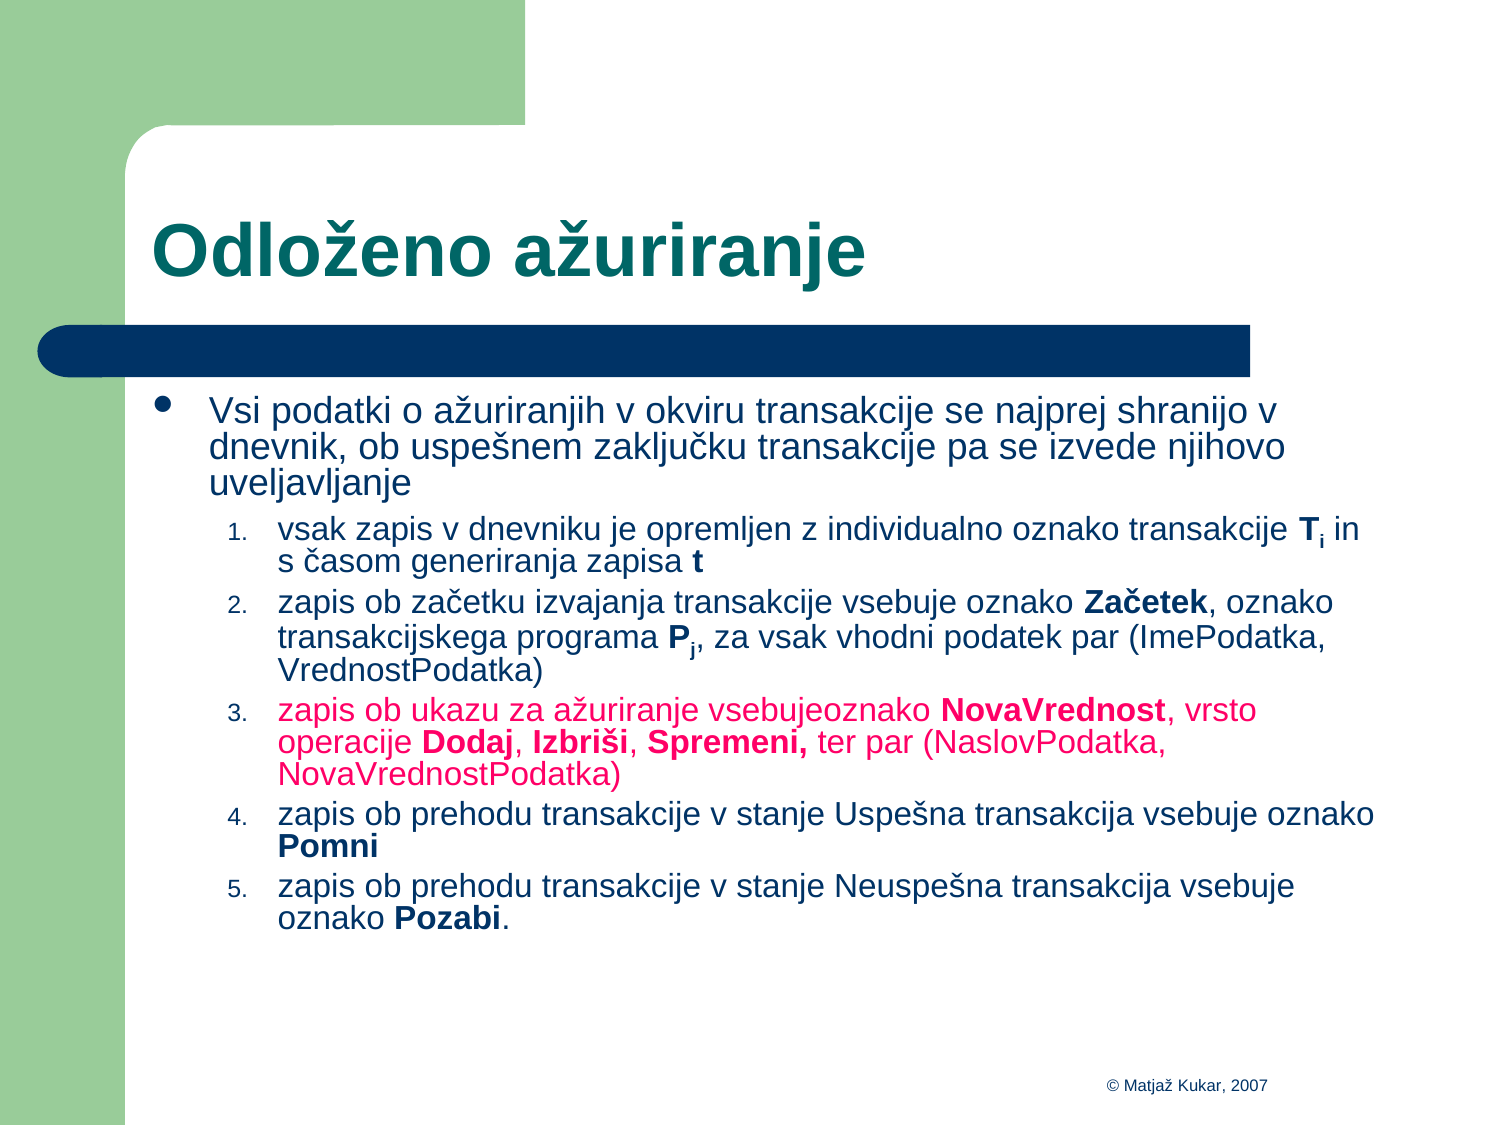

# Odloženo ažuriranje
Vsi podatki o ažuriranjih v okviru transakcije se najprej shranijo v dnevnik, ob uspešnem zaključku transakcije pa se izvede njihovo uveljavljanje
vsak zapis v dnevniku je opremljen z individualno oznako transakcije Ti in s časom generiranja zapisa t
zapis ob začetku izvajanja transakcije vsebuje oznako Začetek, oznako transakcijskega programa Pj, za vsak vhodni podatek par (ImePodatka, VrednostPodatka)
zapis ob ukazu za ažuriranje vsebujeoznako NovaVrednost, vrsto operacije Dodaj, Izbriši, Spremeni, ter par (NaslovPodatka, NovaVrednostPodatka)
zapis ob prehodu transakcije v stanje Uspešna transakcija vsebuje oznako Pomni
zapis ob prehodu transakcije v stanje Neuspešna transakcija vsebuje oznako Pozabi.
© Matjaž Kukar, 2007